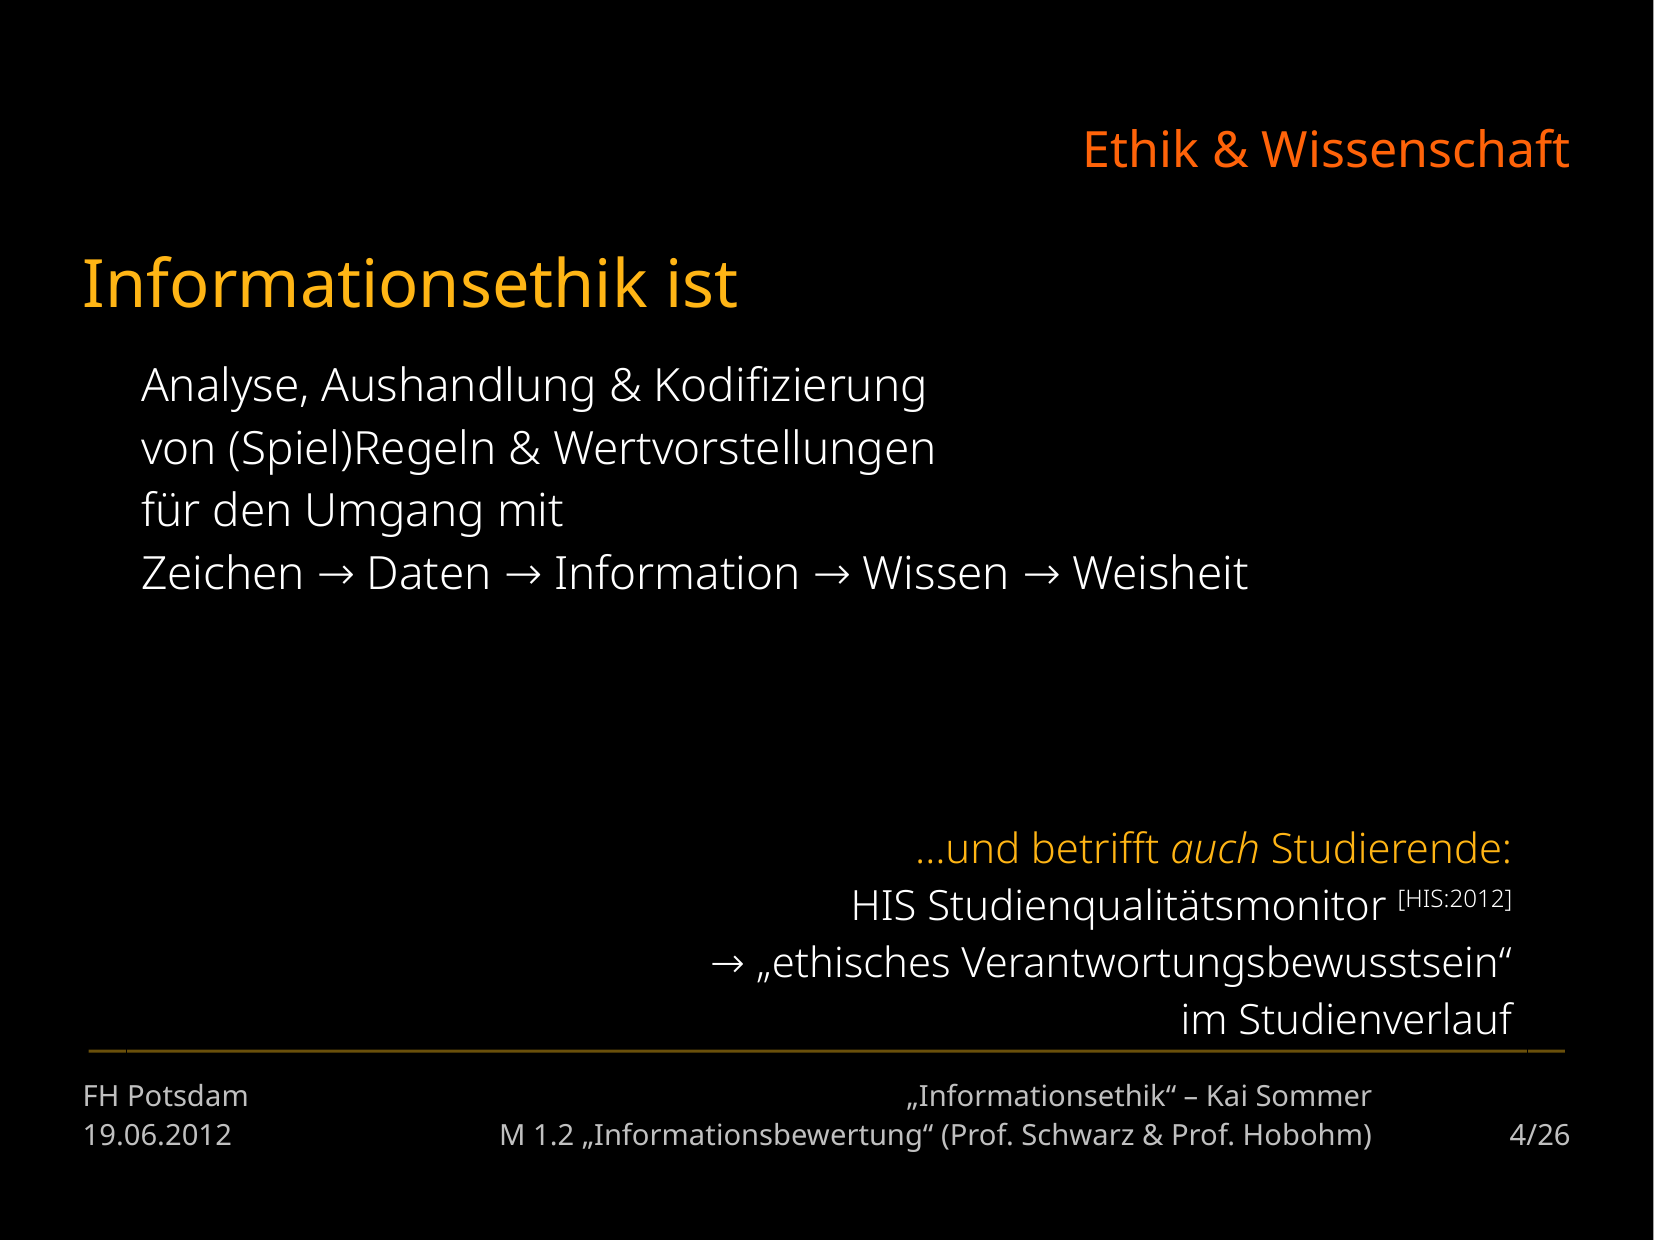

# Ethik & Wissenschaft
Informationsethik ist
Analyse, Aushandlung & Kodifizierung
von (Spiel)Regeln & Wertvorstellungen
für den Umgang mit
Zeichen → Daten → Information → Wissen → Weisheit
…und betrifft auch Studierende:
HIS Studienqualitätsmonitor [HIS:2012]
→ „ethisches Verantwortungsbewusstsein“
im Studienverlauf
4